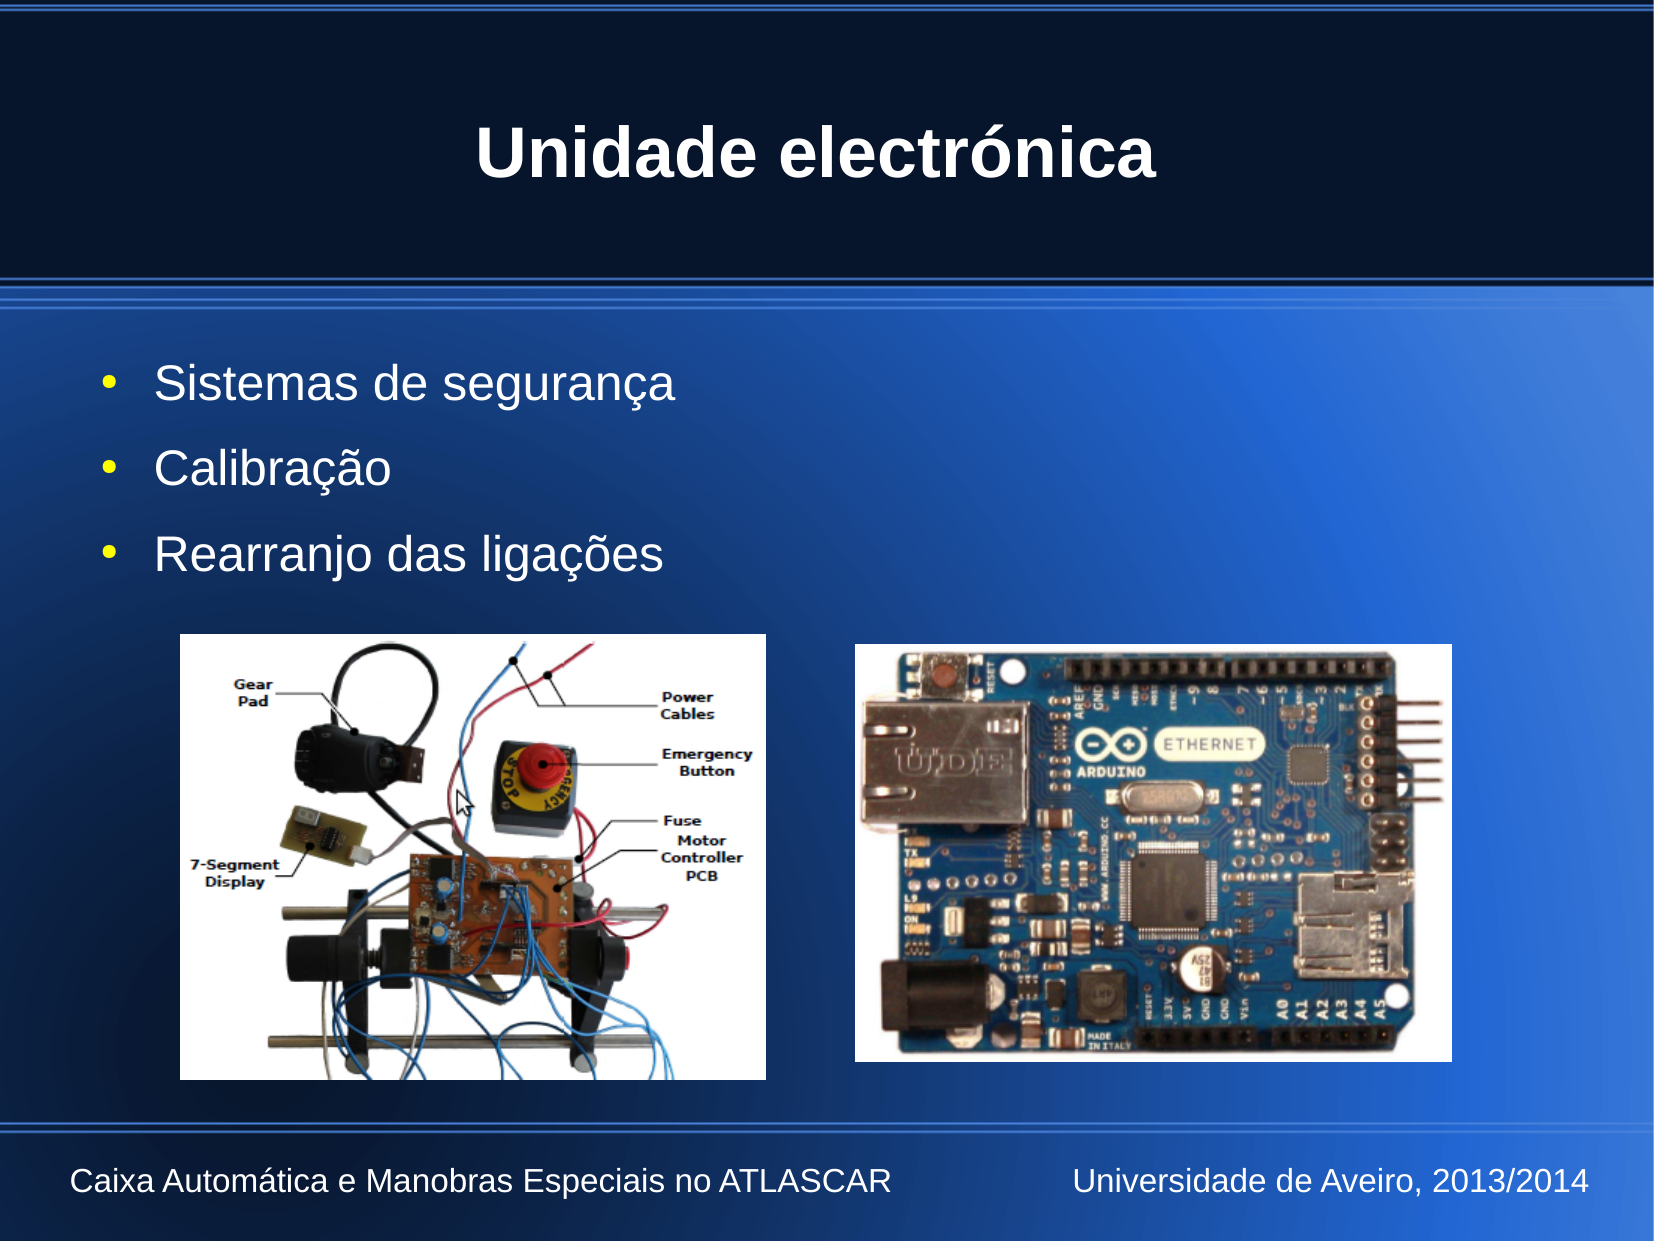

# Unidade electrónica
Sistemas de segurança
Calibração
Rearranjo das ligações
Caixa Automática e Manobras Especiais no ATLASCAR
Universidade de Aveiro, 2013/2014